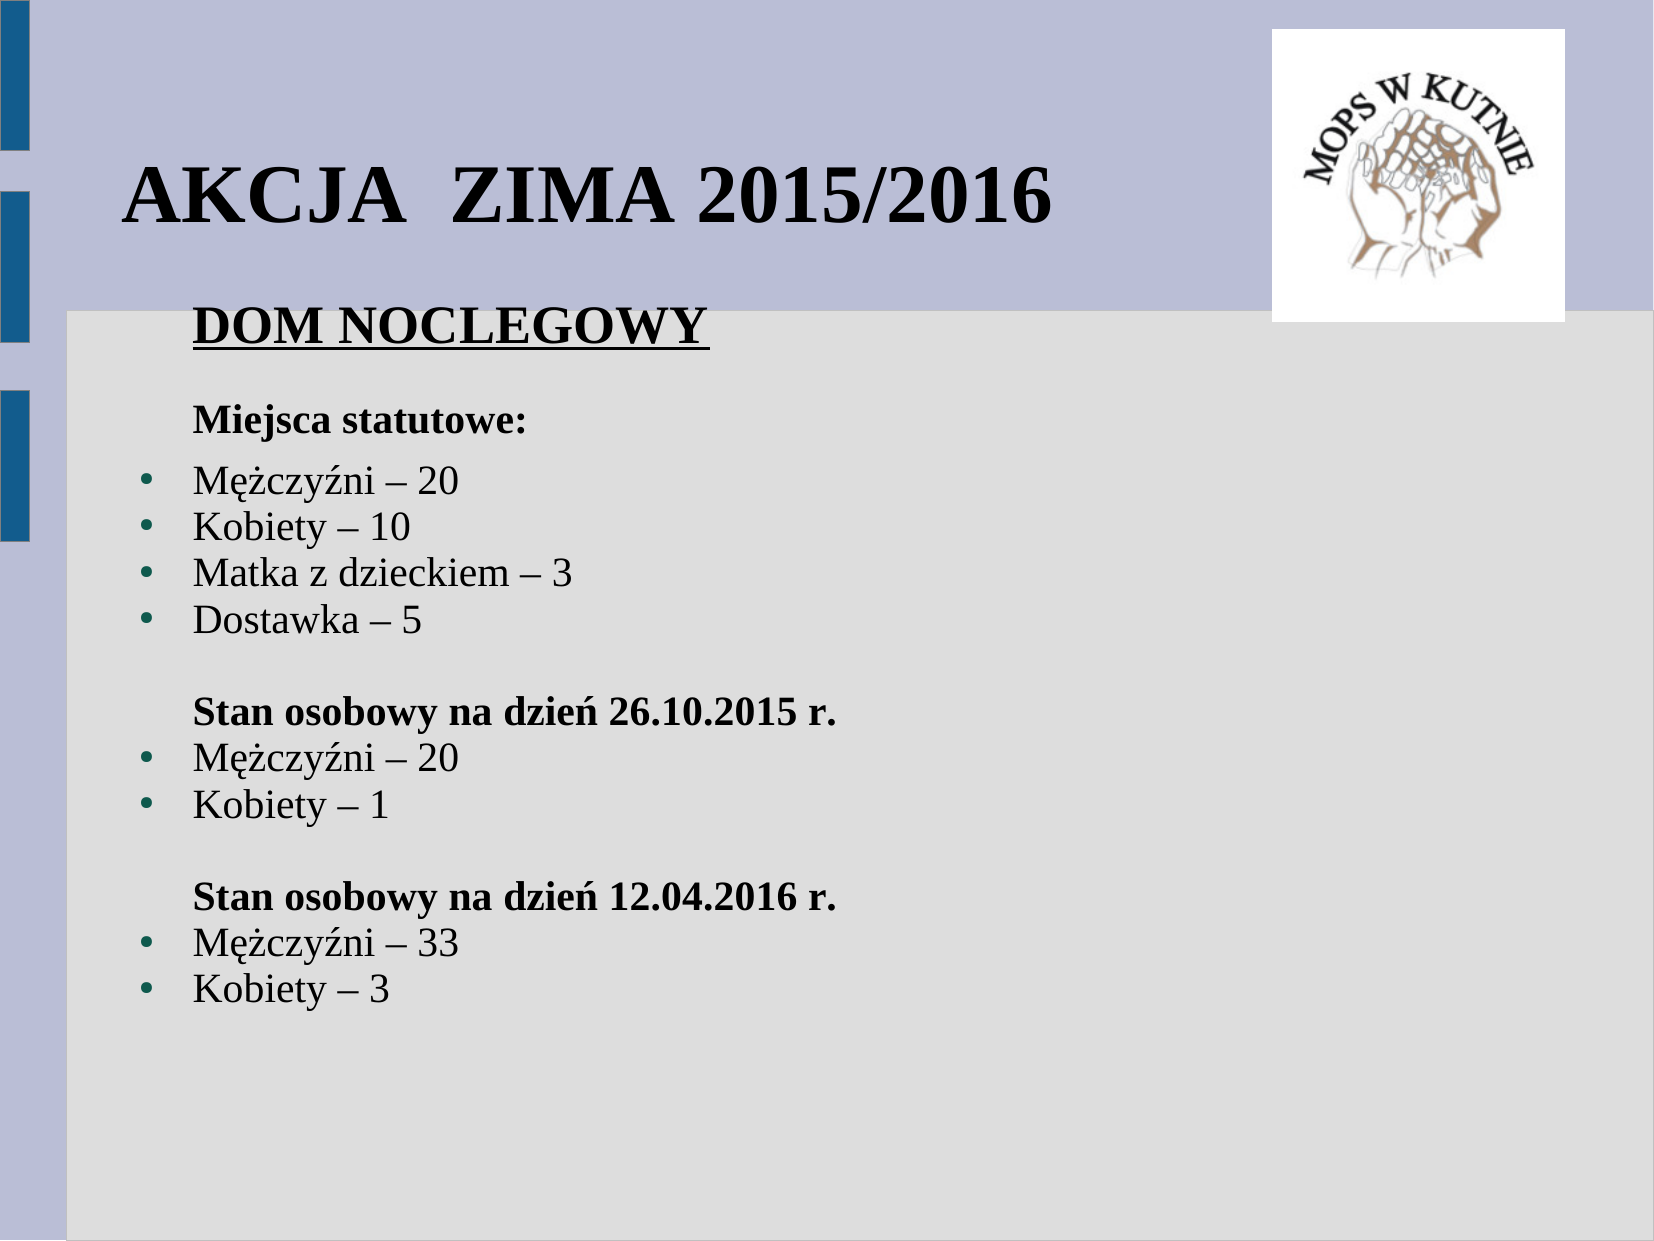

# AKCJA ZIMA 2015/2016
DOM NOCLEGOWY
Miejsca statutowe:
Mężczyźni – 20
Kobiety – 10
Matka z dzieckiem – 3
Dostawka – 5
Stan osobowy na dzień 26.10.2015 r.
Mężczyźni – 20
Kobiety – 1
Stan osobowy na dzień 12.04.2016 r.
Mężczyźni – 33
Kobiety – 3